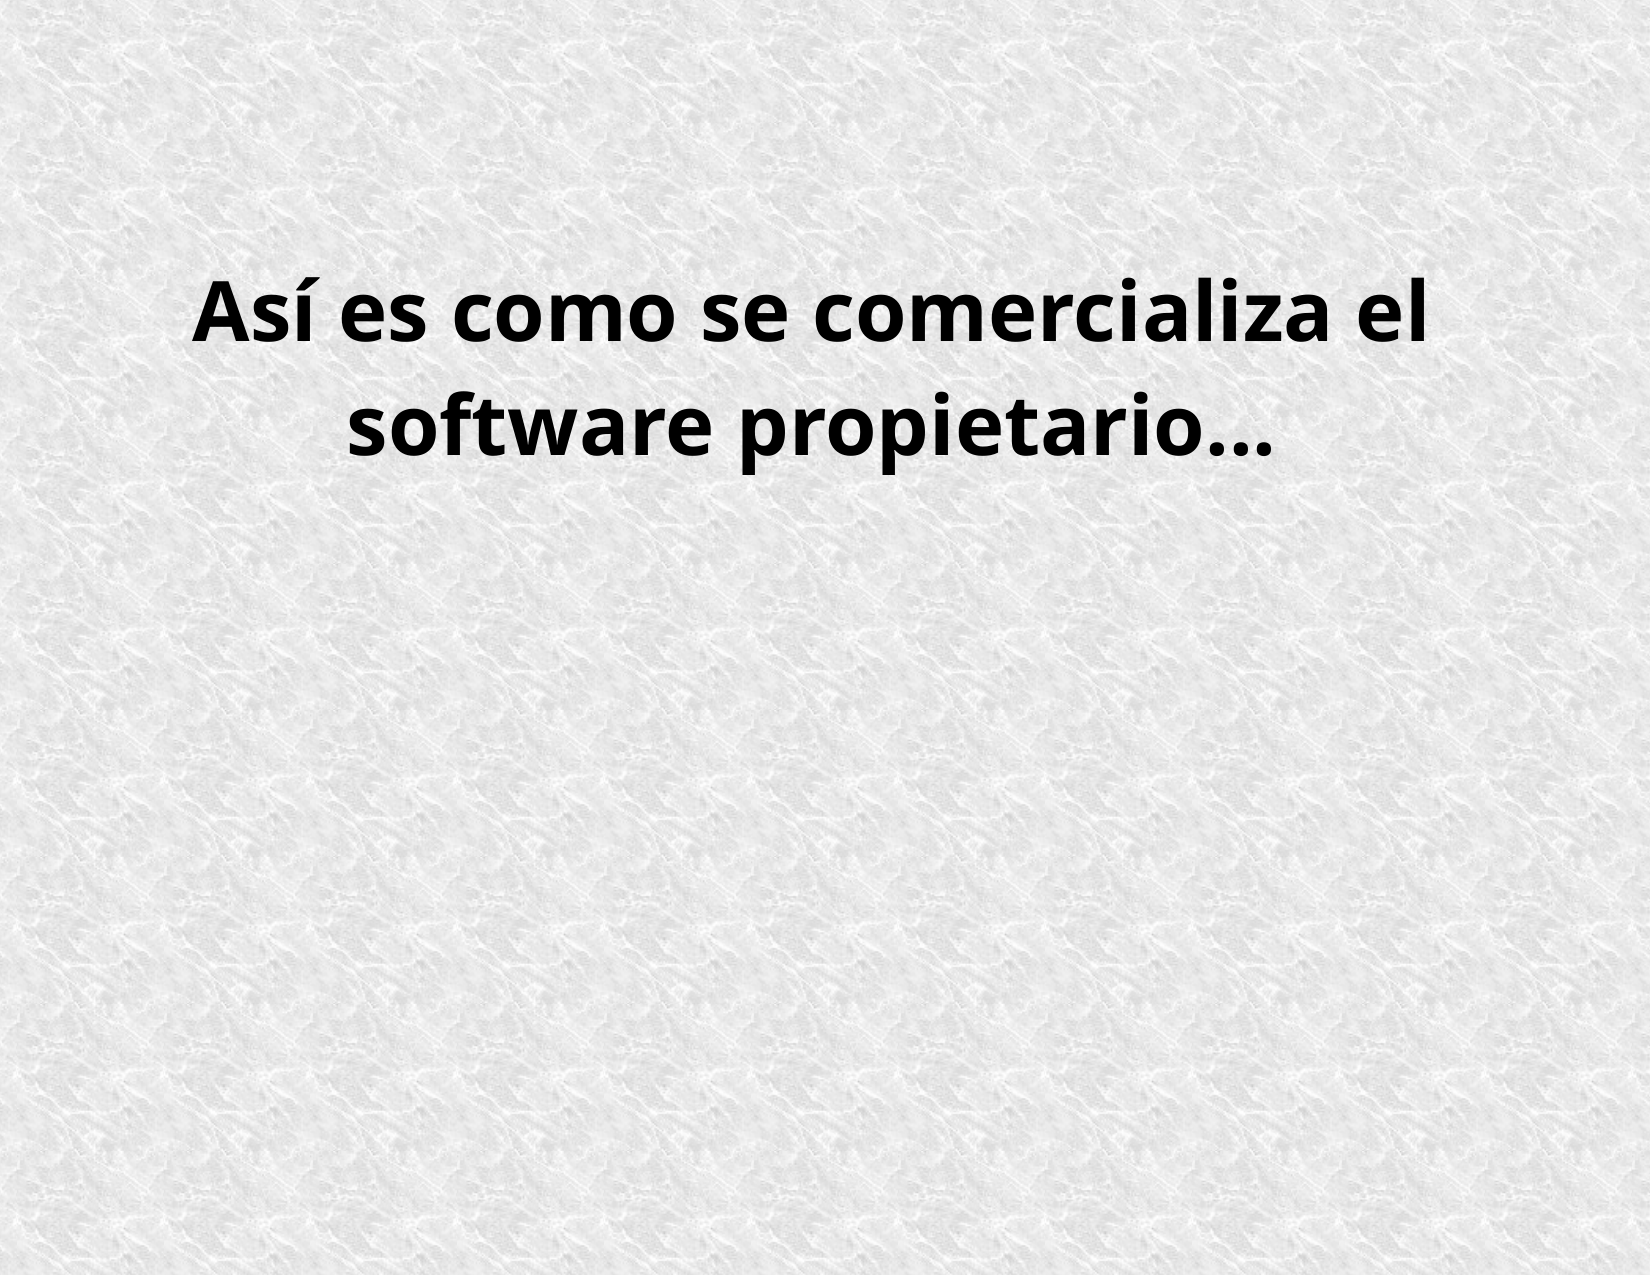

Así es como se comercializa el software propietario...